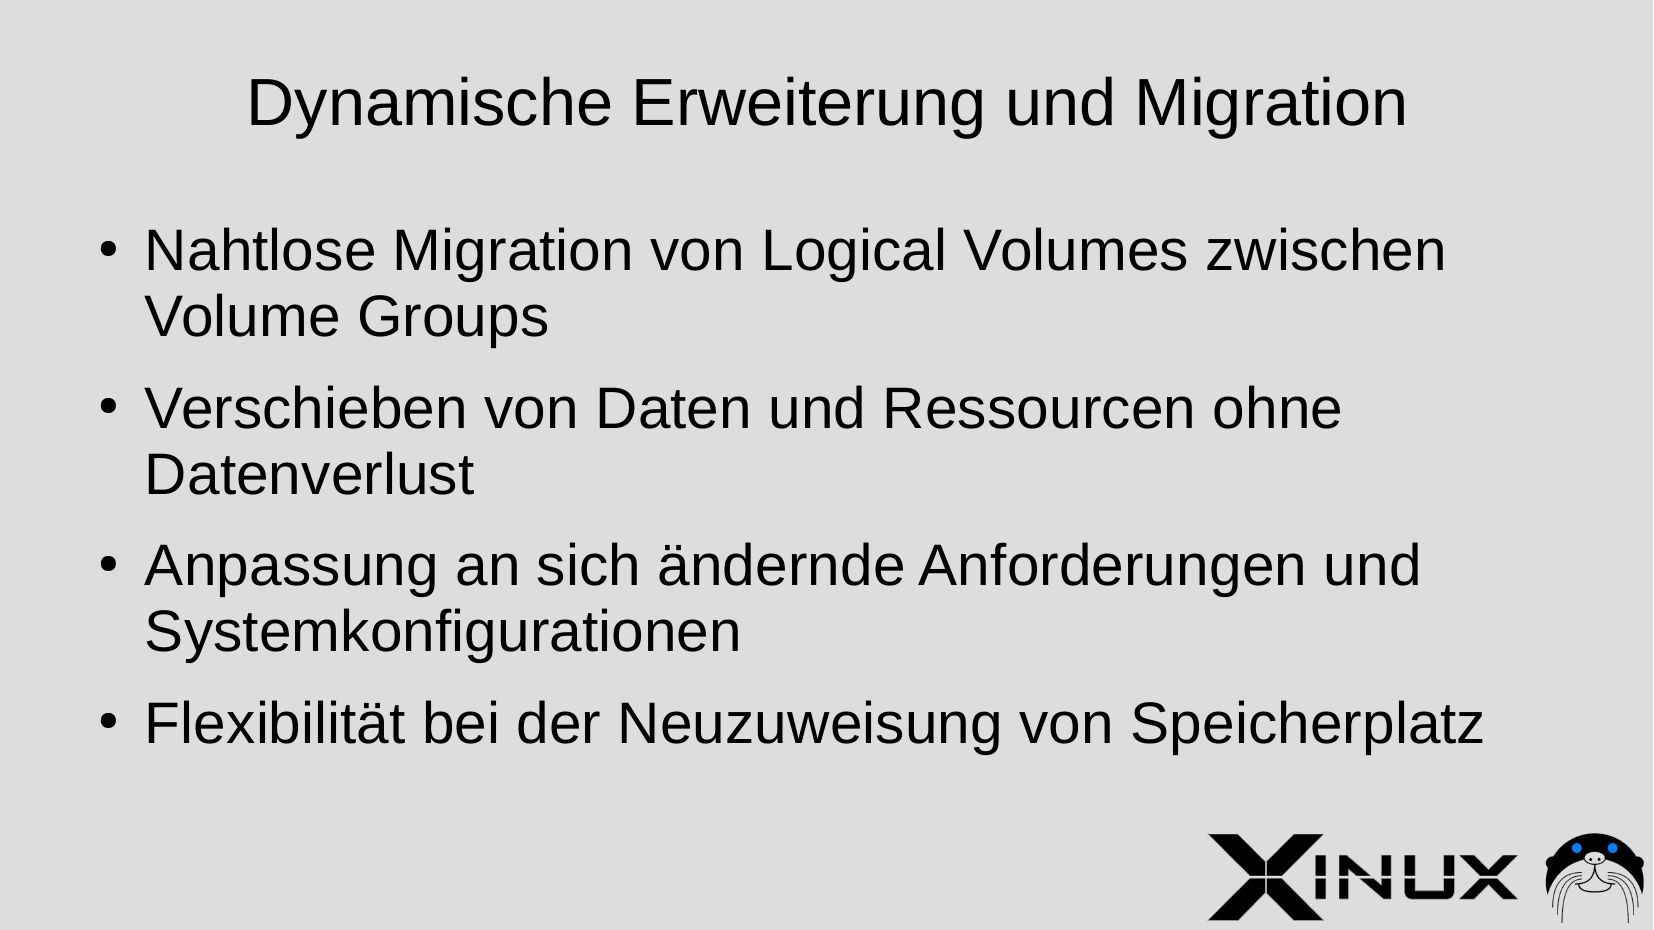

# Dynamische Erweiterung und Migration
Nahtlose Migration von Logical Volumes zwischen Volume Groups
Verschieben von Daten und Ressourcen ohne Datenverlust
Anpassung an sich ändernde Anforderungen und Systemkonfigurationen
Flexibilität bei der Neuzuweisung von Speicherplatz